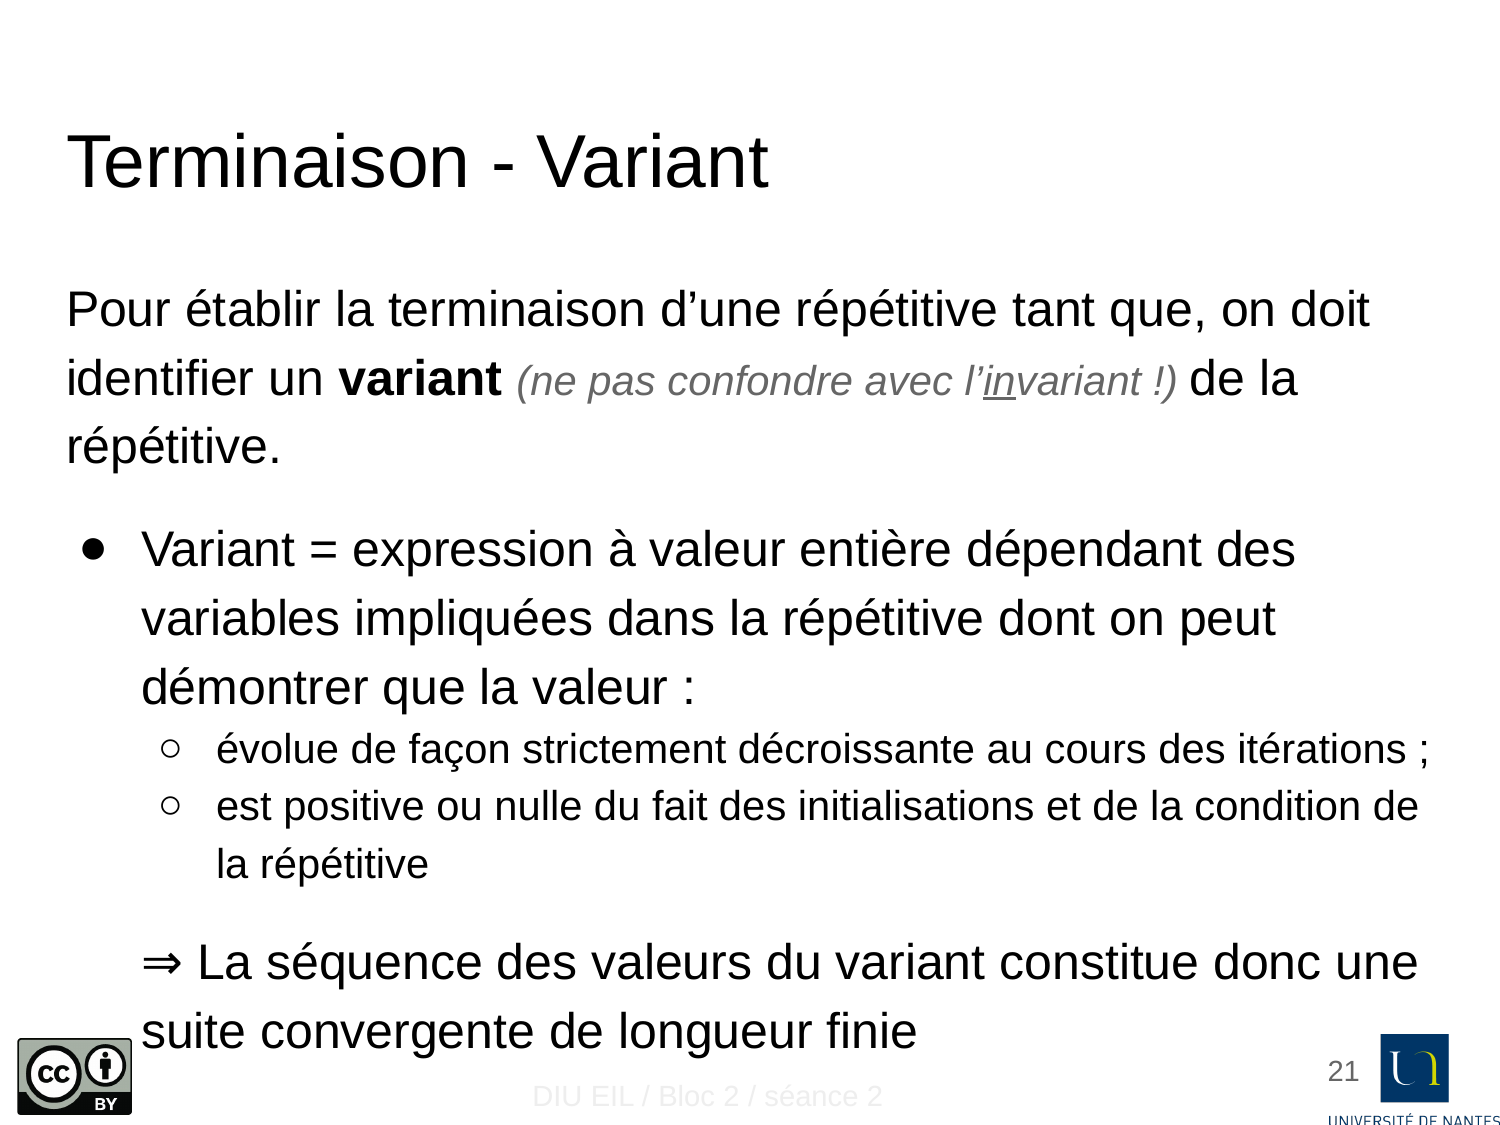

# Terminaison - Variant
Pour établir la terminaison d’une répétitive tant que, on doit identifier un variant (ne pas confondre avec l’invariant !) de la répétitive.
Variant = expression à valeur entière dépendant des variables impliquées dans la répétitive dont on peut démontrer que la valeur :
évolue de façon strictement décroissante au cours des itérations ;
est positive ou nulle du fait des initialisations et de la condition de la répétitive
⇒ La séquence des valeurs du variant constitue donc une suite convergente de longueur finie